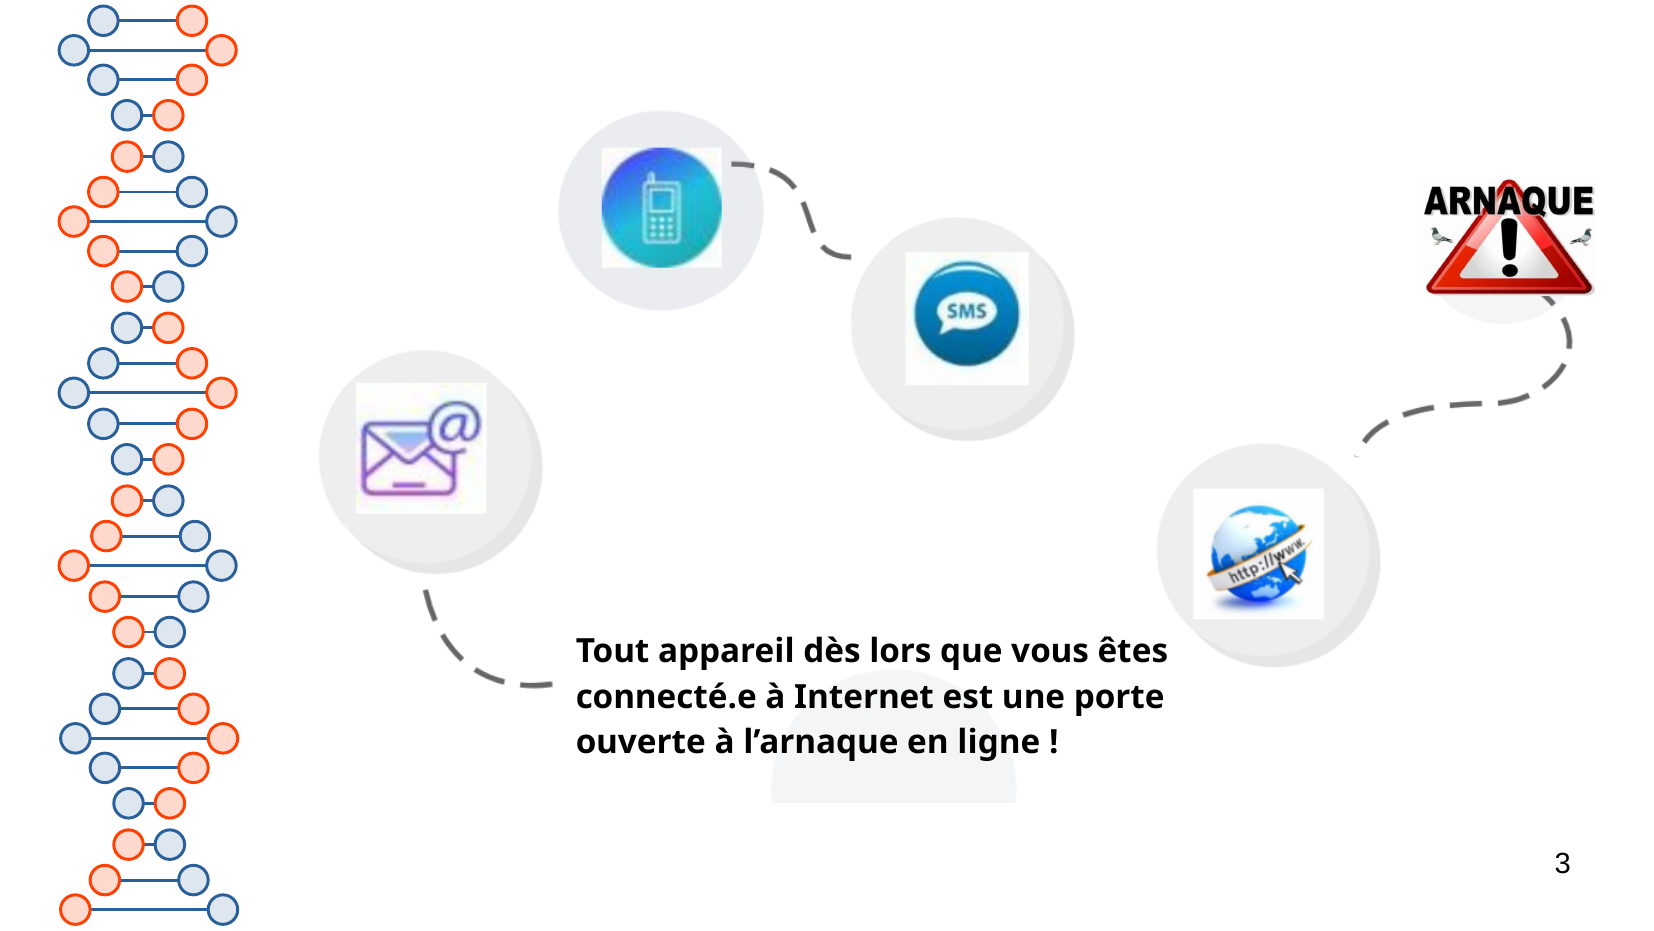

Tout appareil dès lors que vous êtes connecté.e à Internet est une porte ouverte à l’arnaque en ligne !
3